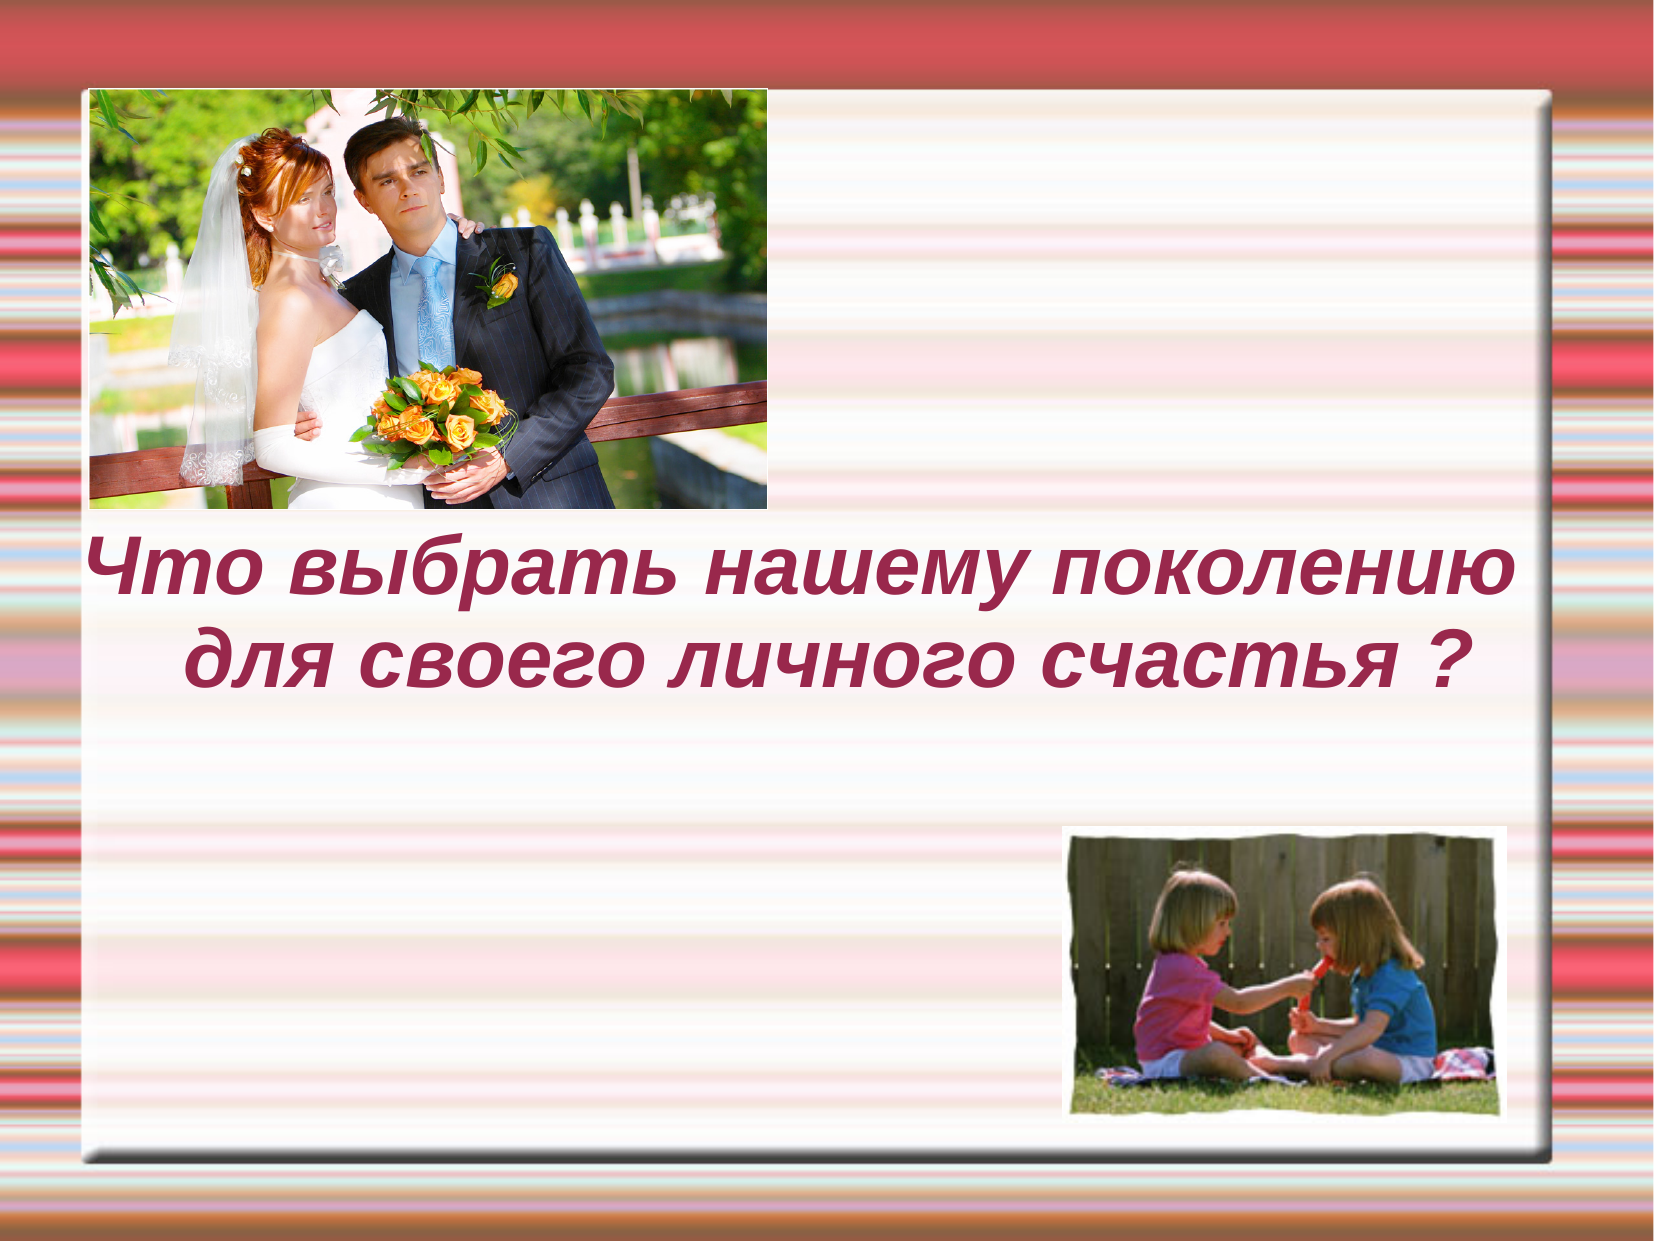

# Что выбрать нашему поколению для своего личного счастья ?